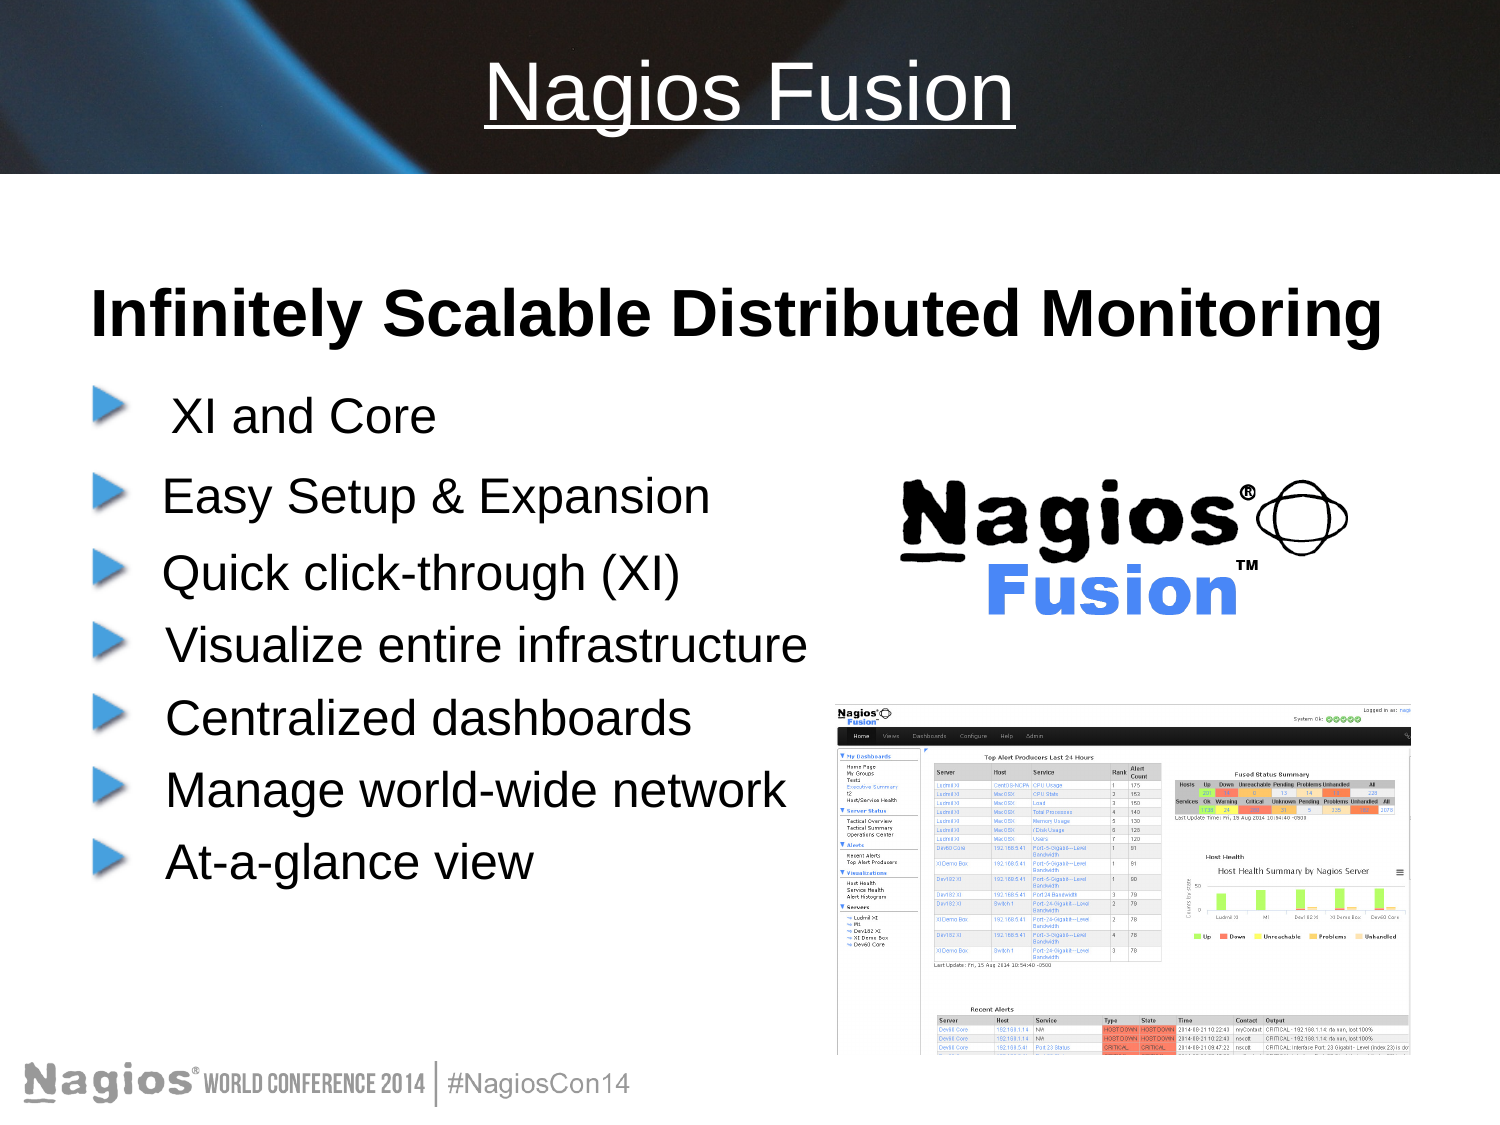

# Nagios Fusion
Infinitely Scalable Distributed Monitoring
 XI and Core
 Easy Setup & Expansion
 Quick click-through (XI)
	Visualize entire infrastructure
	Centralized dashboards
	Manage world-wide network
	At-a-glance view